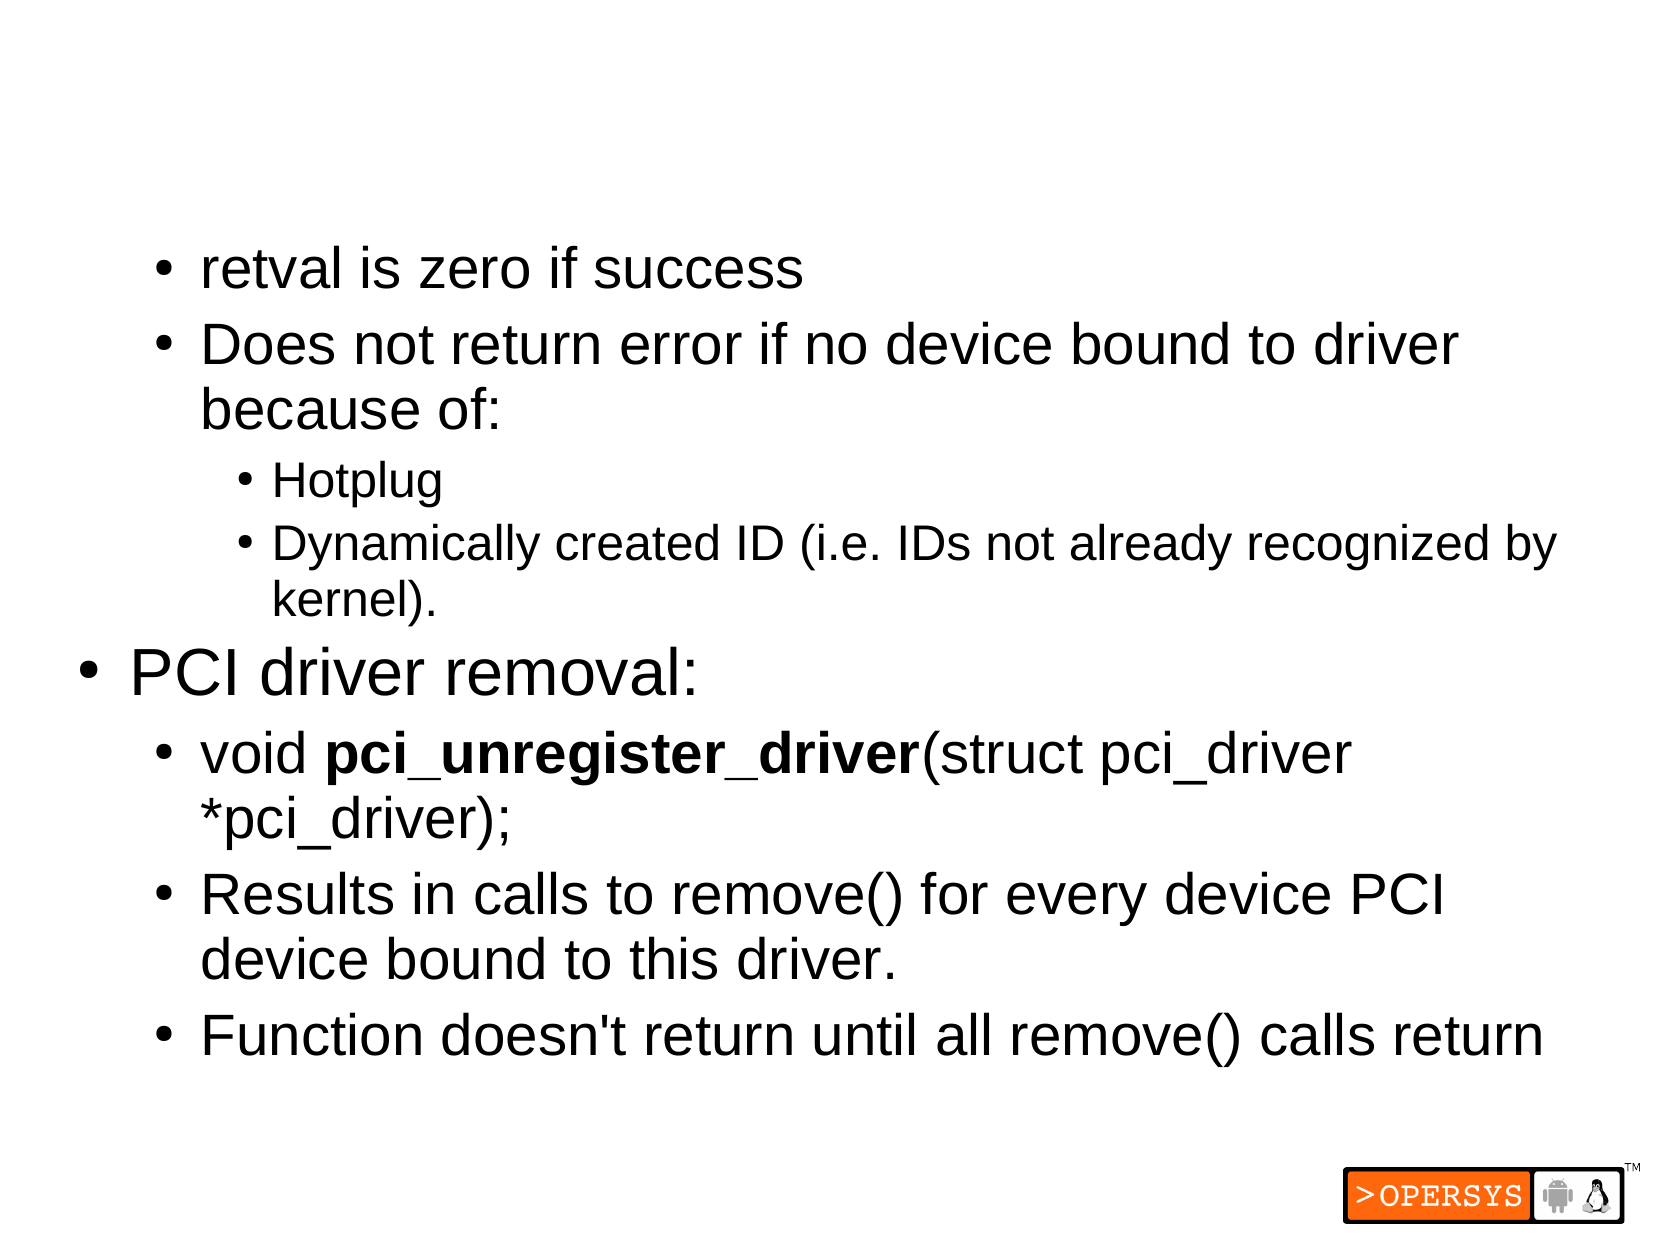

# retval is zero if success
Does not return error if no device bound to driver because of:
Hotplug
Dynamically created ID (i.e. IDs not already recognized by kernel).
PCI driver removal:
void pci_unregister_driver(struct pci_driver *pci_driver);
Results in calls to remove() for every device PCI device bound to this driver.
Function doesn't return until all remove() calls return